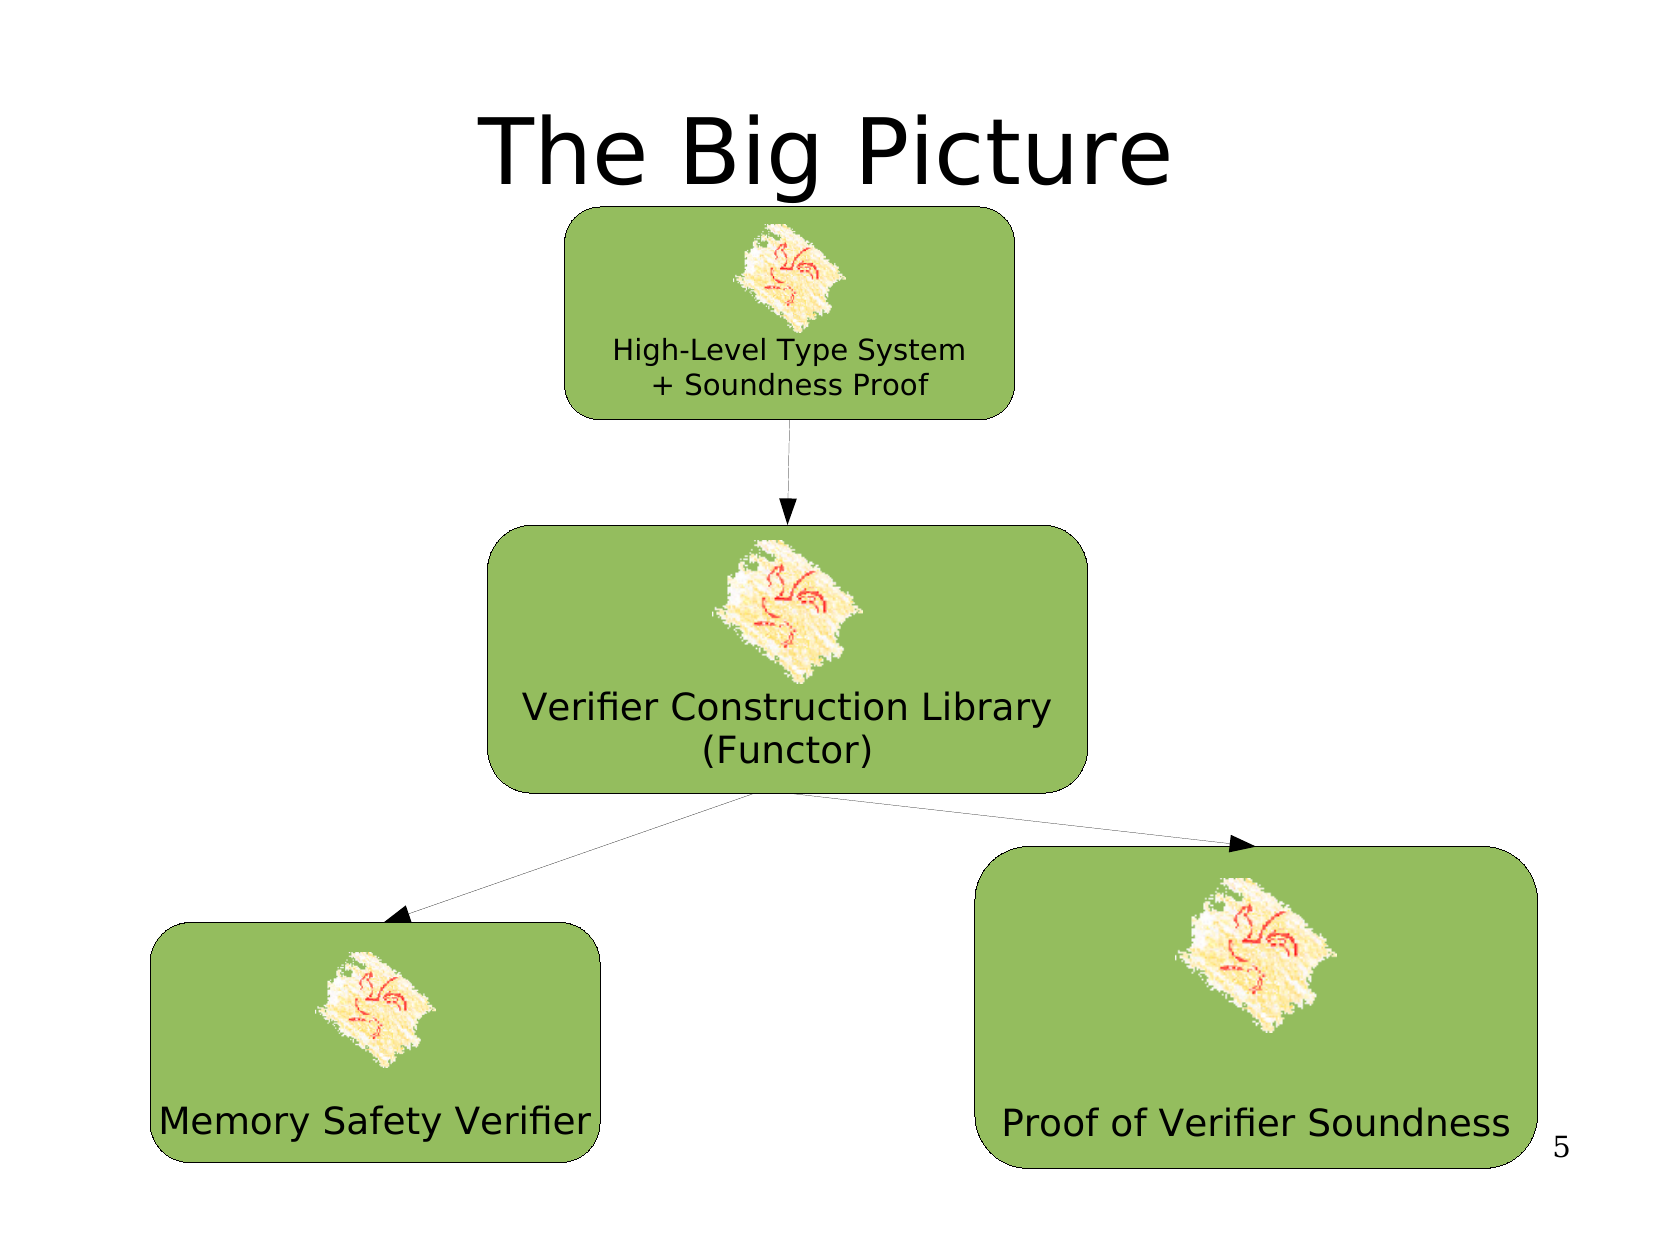

# The Big Picture
High-Level Type System
+ Soundness Proof
Verifier Construction Library
(Functor)
Proof of Verifier Soundness
Memory Safety Verifier
5